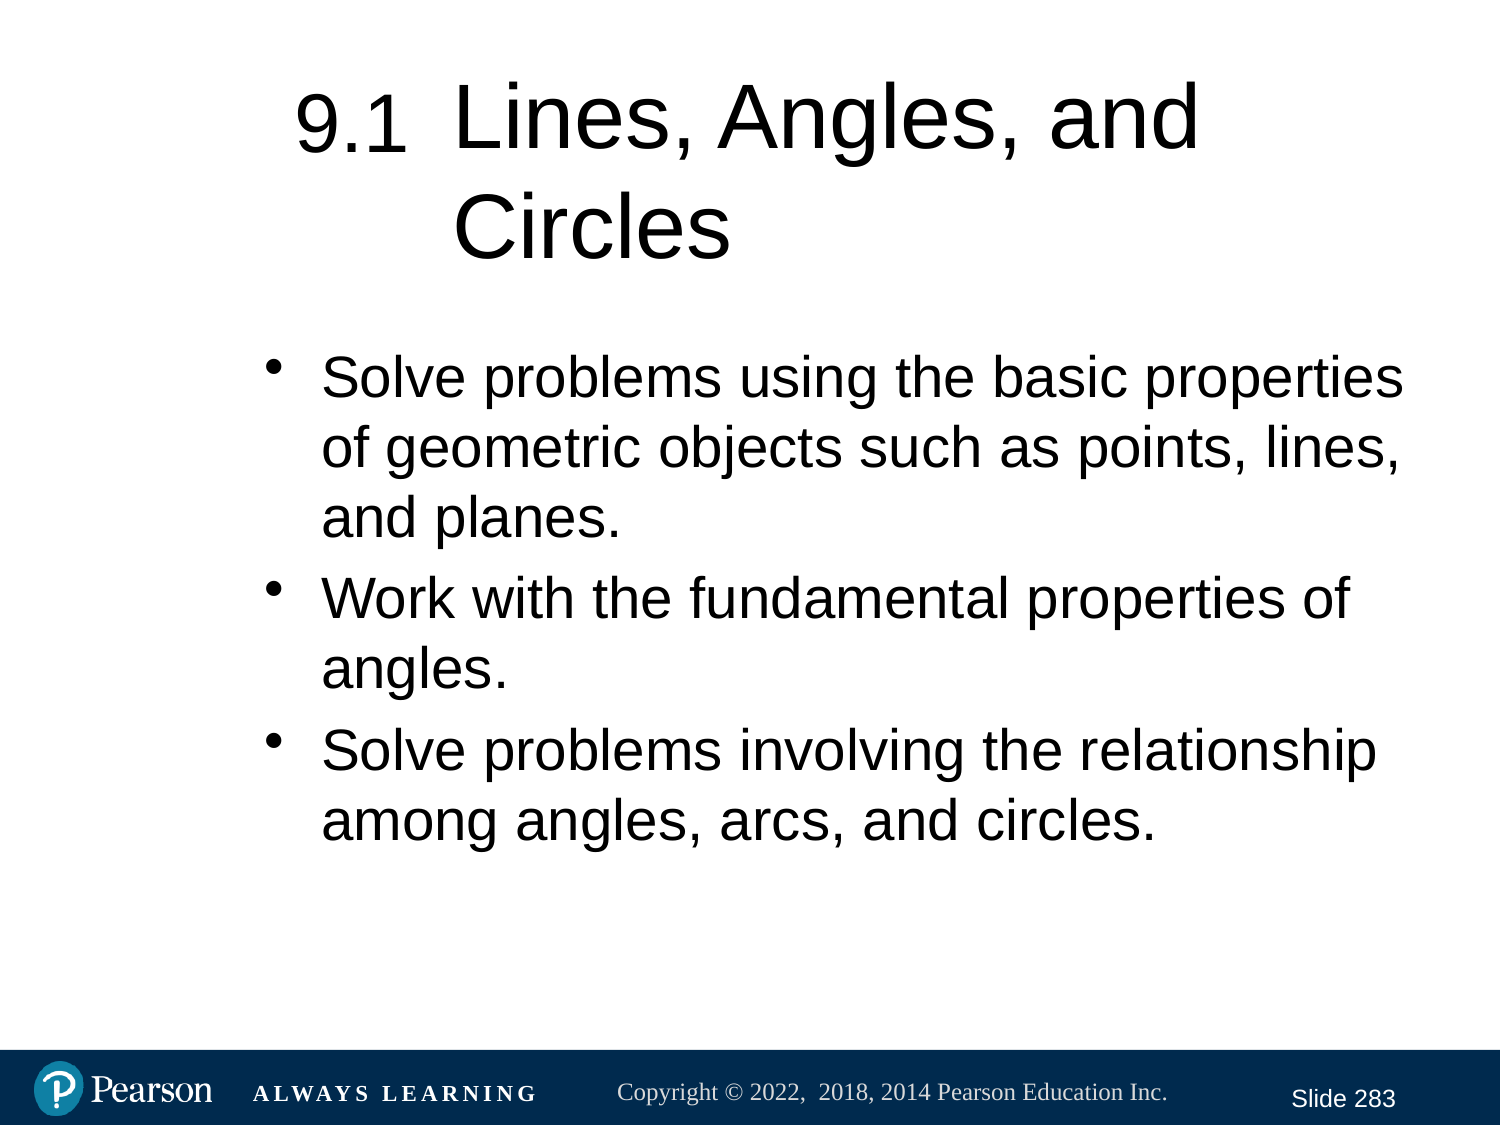

# Lines, Angles, and Circles
9.1
Solve problems using the basic properties of geometric objects such as points, lines, and planes.
Work with the fundamental properties of angles.
Solve problems involving the relationship among angles, arcs, and circles.